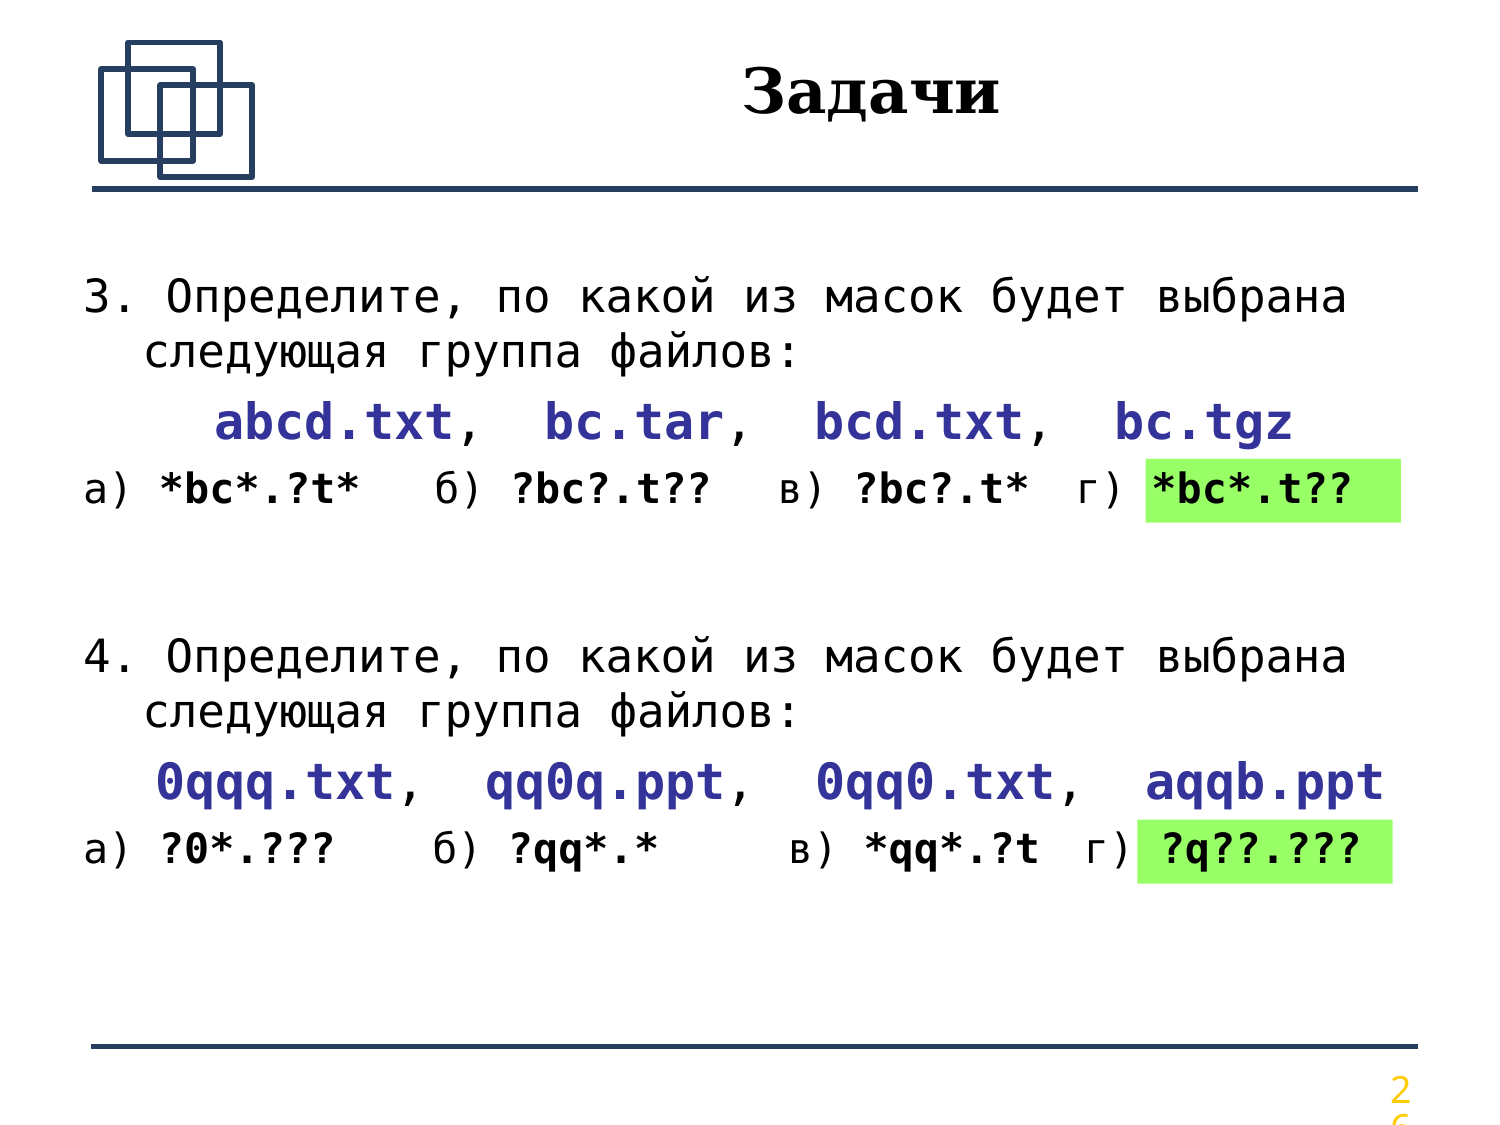

# Задачи
3. Определите, по какой из масок будет выбрана следующая группа файлов:
abcd.txt, bc.tar, bcd.txt, bc.tgz
а) *bc*.?t*	б) ?bc?.t??	в) ?bc?.t*	г) *bc*.t??
4. Определите, по какой из масок будет выбрана следующая группа файлов:
0qqq.txt, qq0q.ppt, 0qq0.txt, aqqb.ppt
а) ?0*.???	б) ?qq*.*	в) *qq*.?t	г) ?q??.???